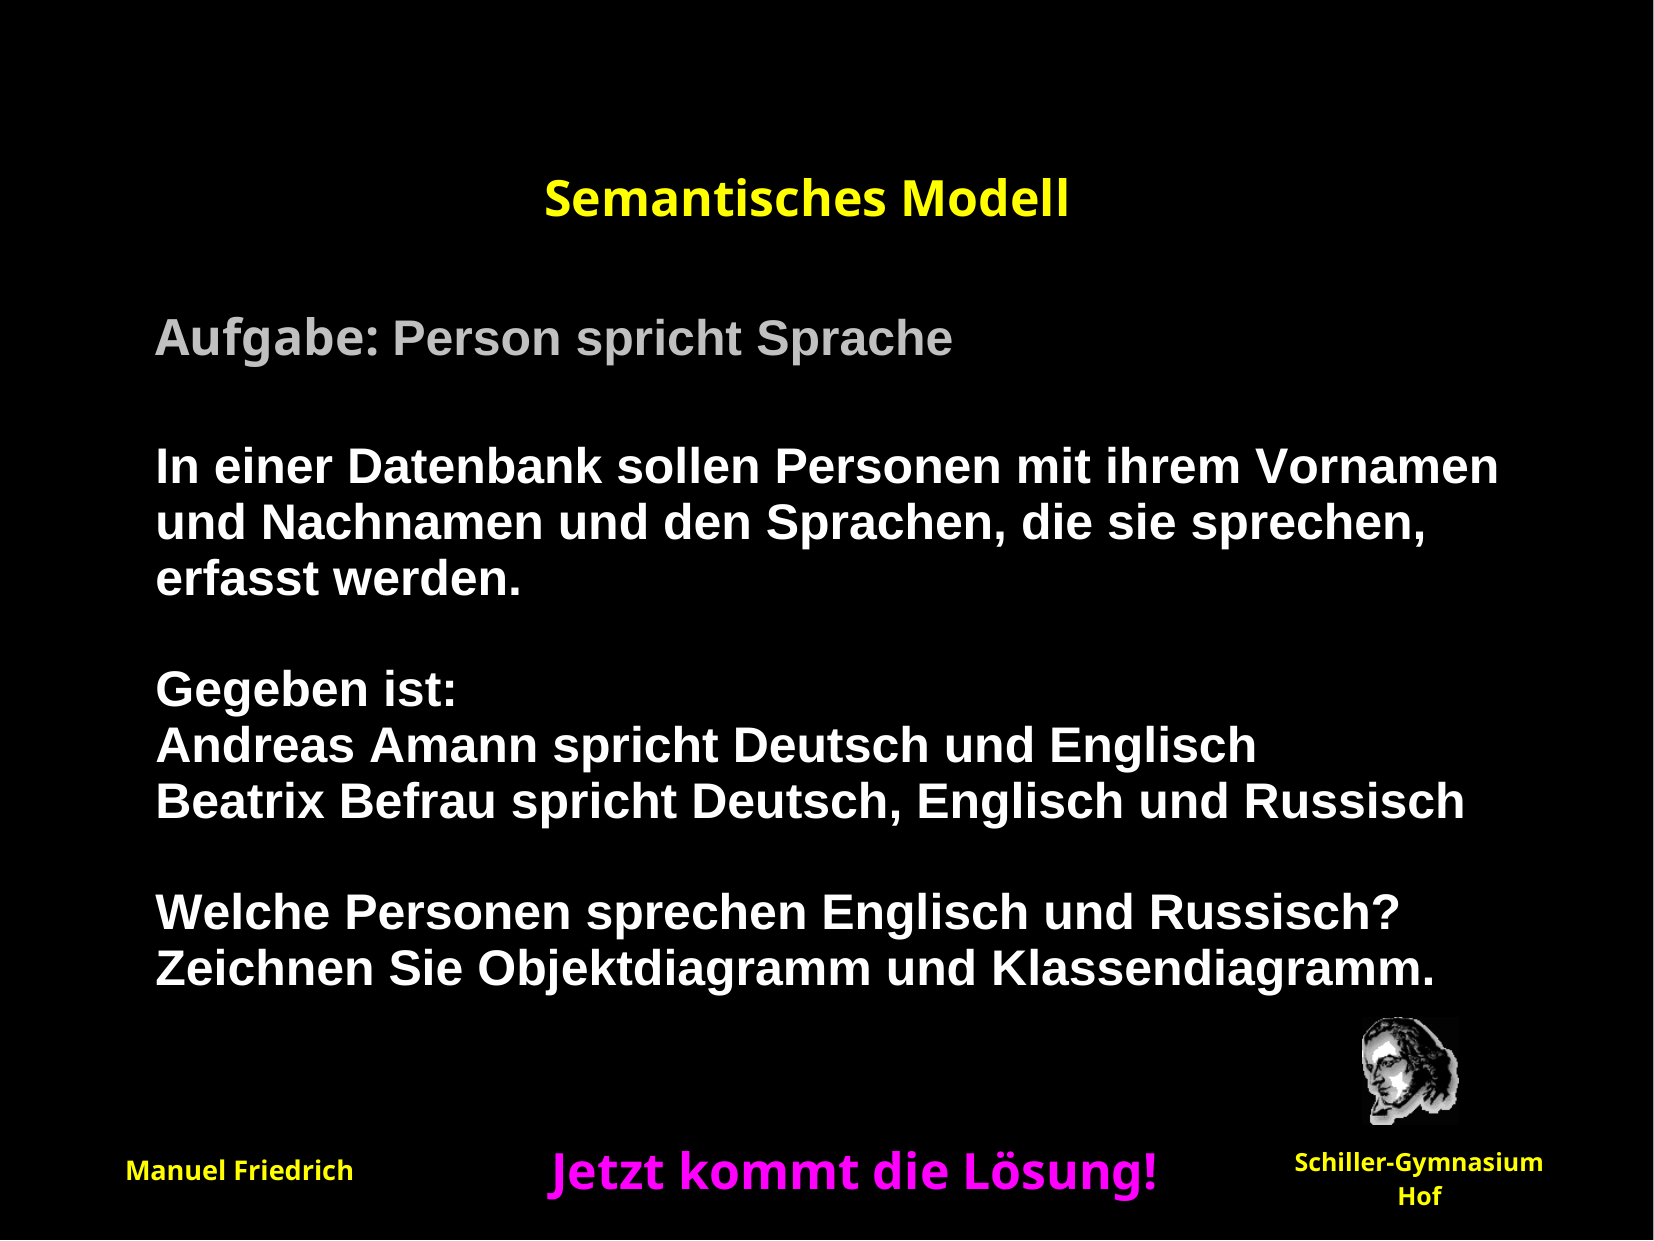

Semantisches Modell
Aufgabe: Person spricht Sprache
In einer Datenbank sollen Personen mit ihrem Vornamen
und Nachnamen und den Sprachen, die sie sprechen,
erfasst werden.
Gegeben ist:
Andreas Amann spricht Deutsch und Englisch
Beatrix Befrau spricht Deutsch, Englisch und Russisch
Welche Personen sprechen Englisch und Russisch?
Zeichnen Sie Objektdiagramm und Klassendiagramm.
Jetzt kommt die Lösung!
Schiller-Gymnasium
Hof
Manuel Friedrich